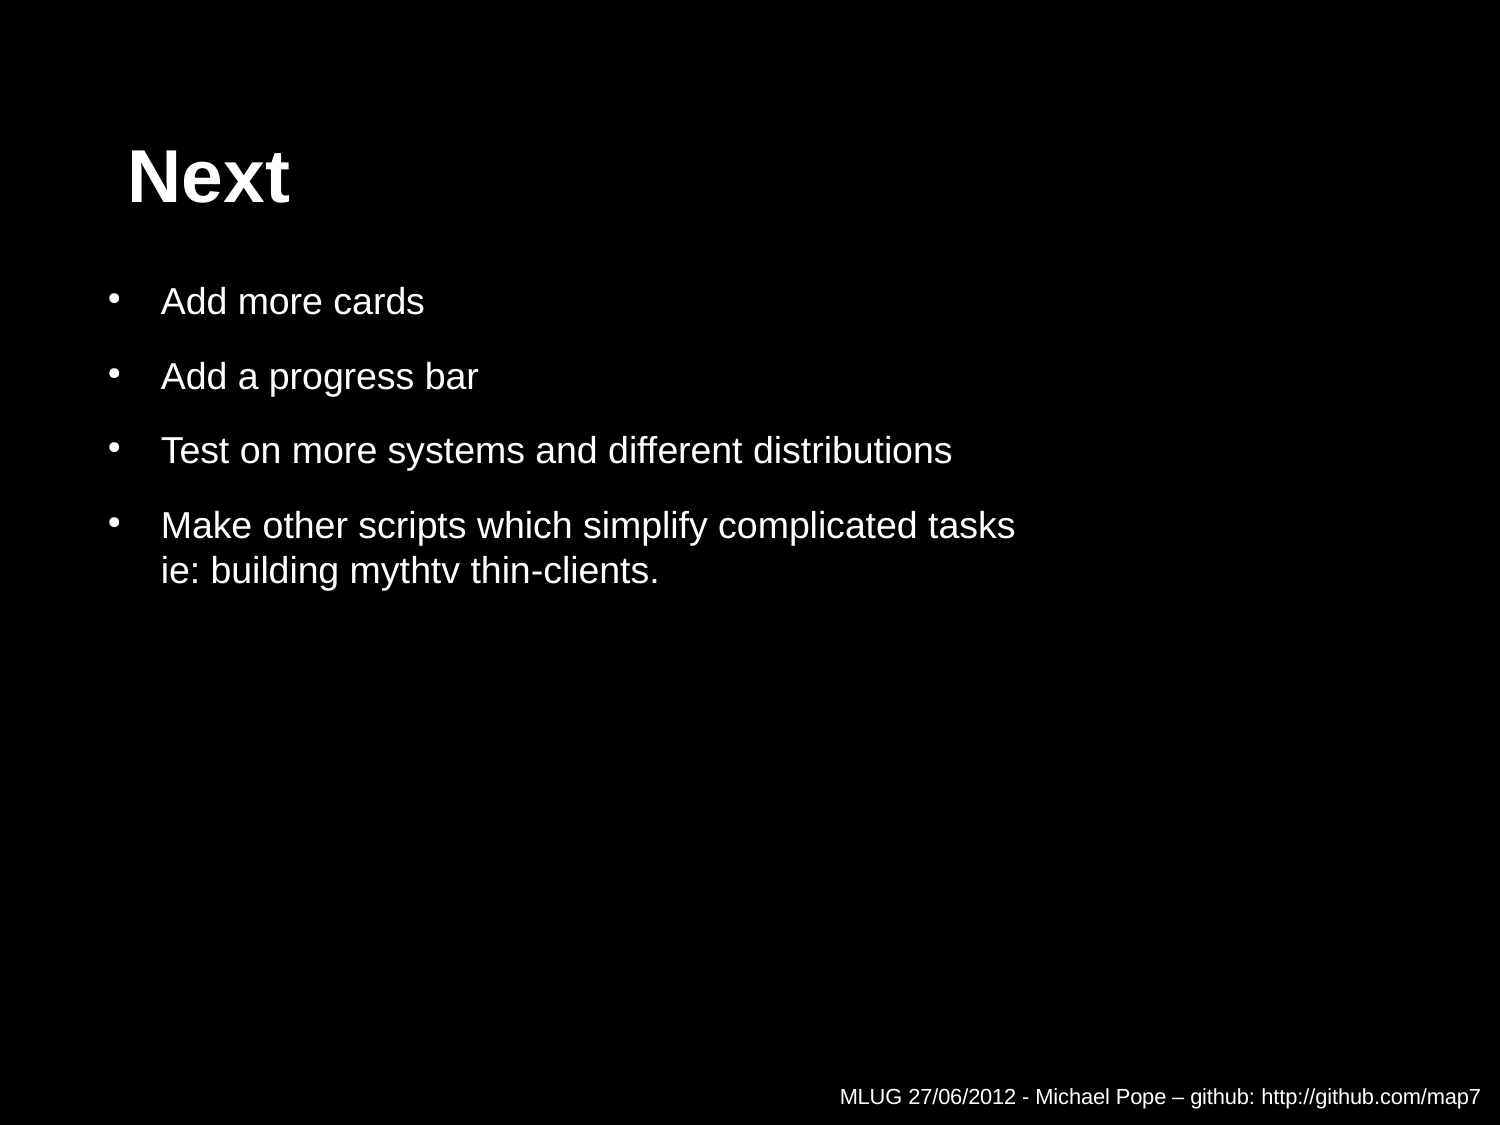

# Next
Add more cards
Add a progress bar
Test on more systems and different distributions
Make other scripts which simplify complicated tasks
ie: building mythtv thin-clients.